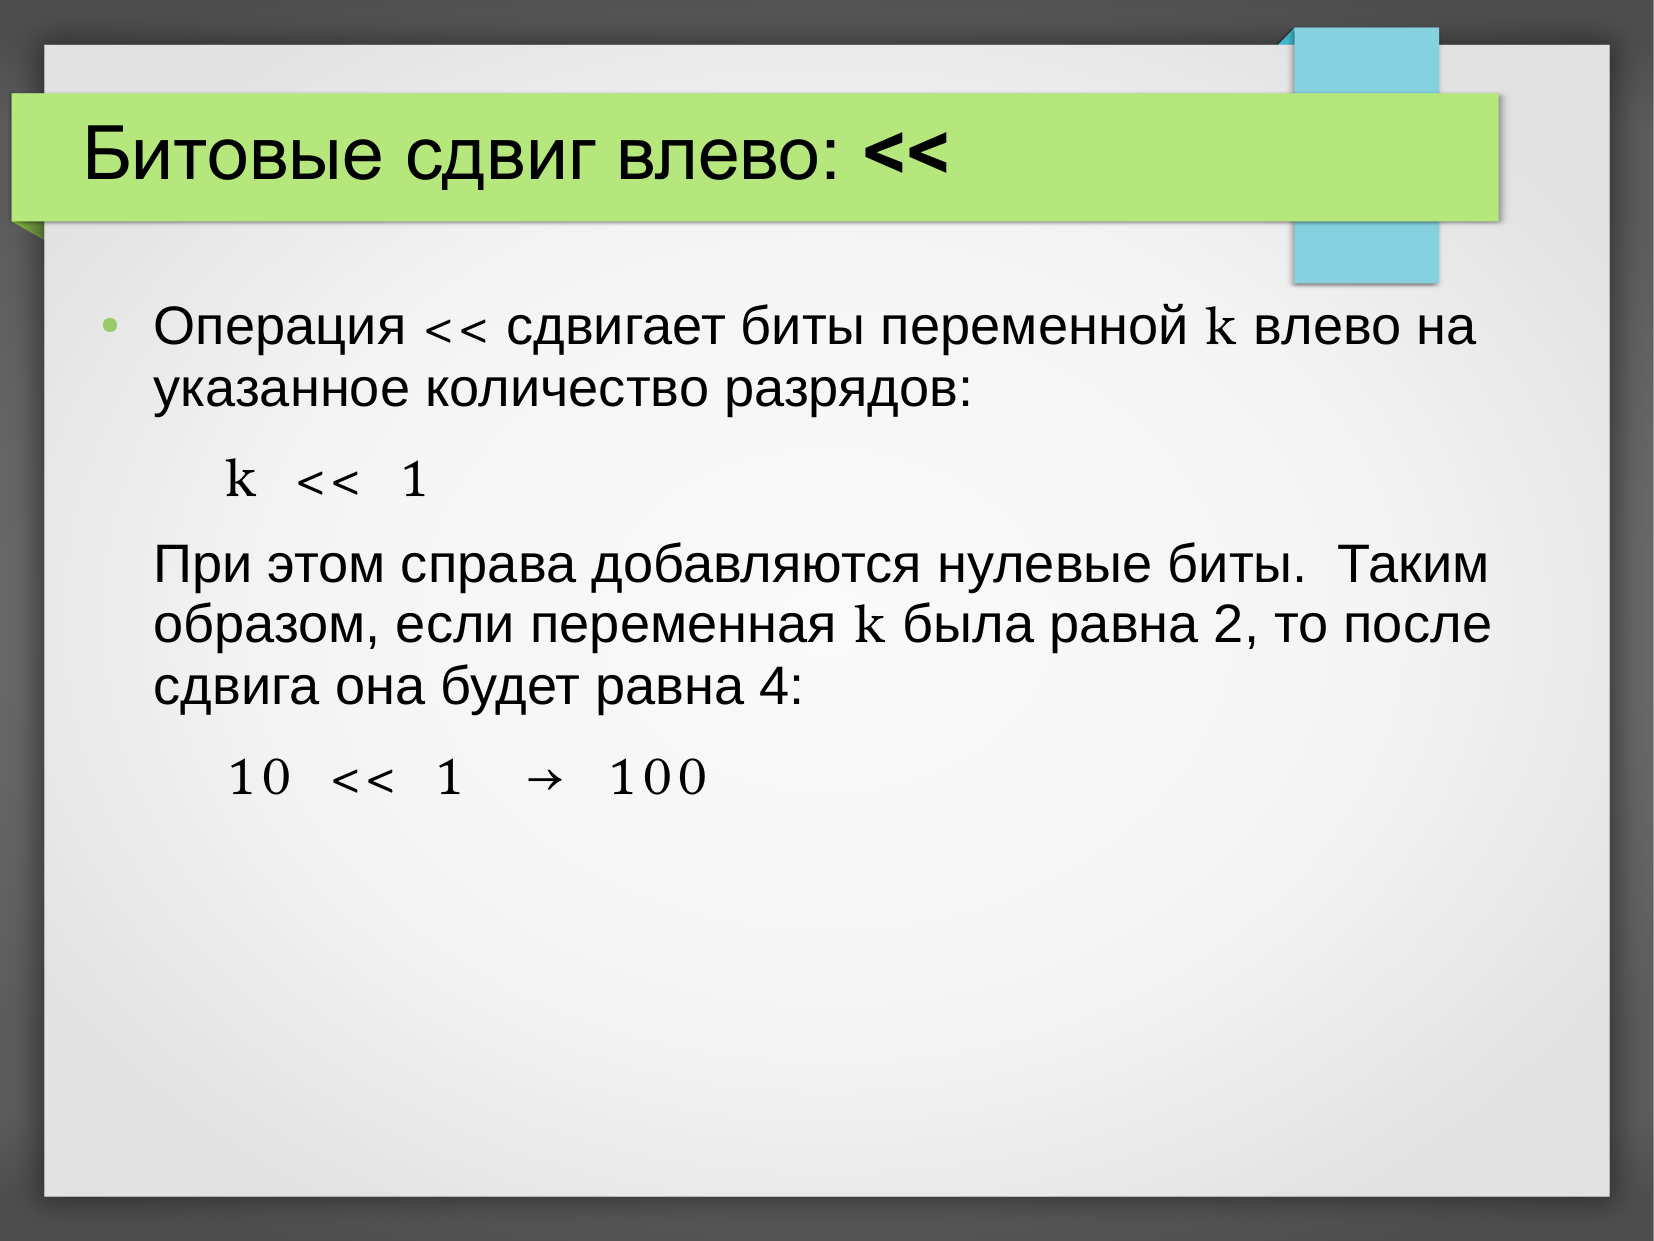

# Битовые сдвиг влево: <<
Операция << сдвигает биты переменной k влево на указанное количество разрядов:
k << 1
При этом справа добавляются нулевые биты. Таким образом, если переменная k была равна 2, то после сдвига она будет равна 4:
10 << 1 → 100